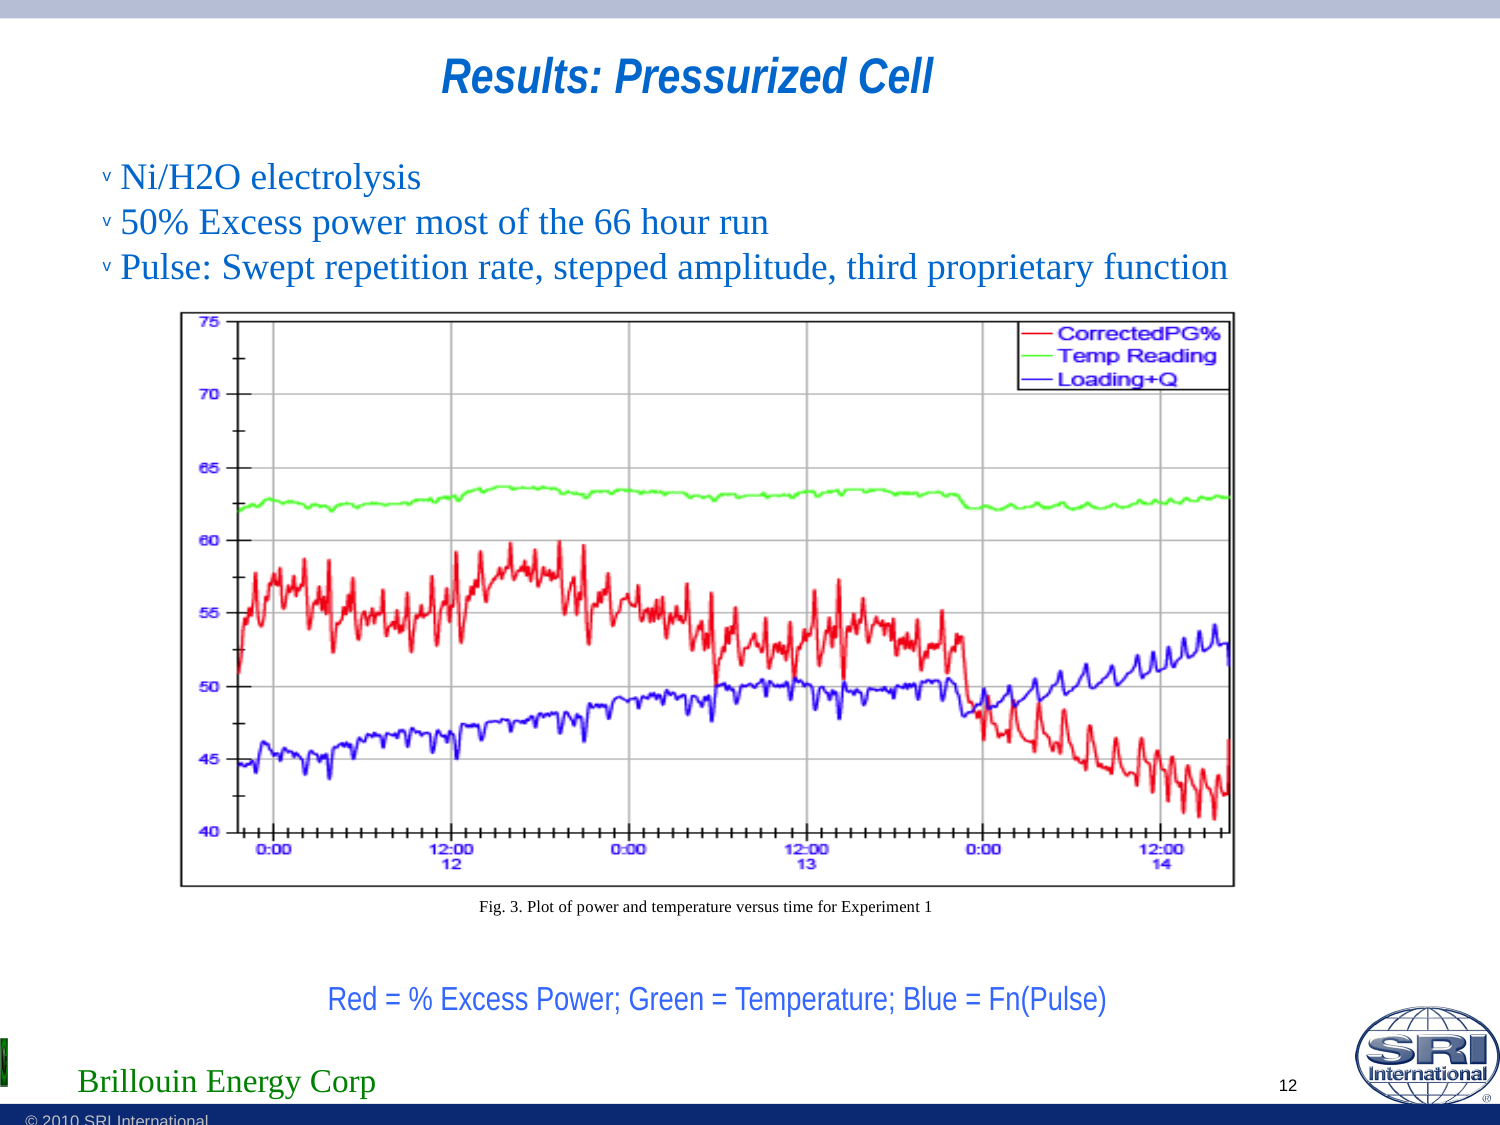

# Results: Pressurized Cell
 Ni/H2O electrolysis
 50% Excess power most of the 66 hour run
 Pulse: Swept repetition rate, stepped amplitude, third proprietary function
Fig. 3. Plot of power and temperature versus time for Experiment 1
Red = % Excess Power; Green = Temperature; Blue = Fn(Pulse)